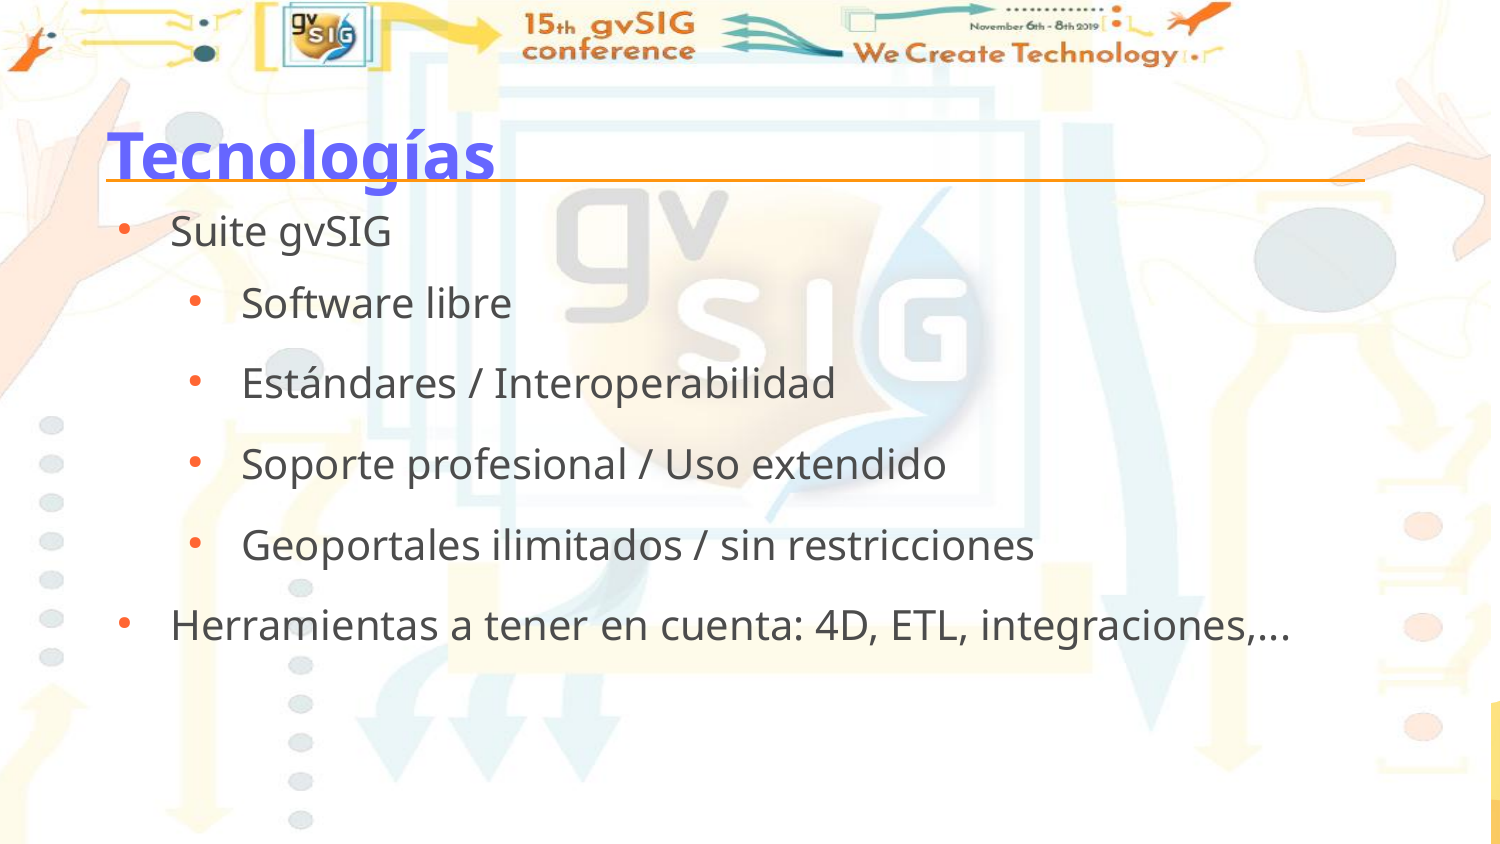

# Tecnologías
Suite gvSIG
Software libre
Estándares / Interoperabilidad
Soporte profesional / Uso extendido
Geoportales ilimitados / sin restricciones
Herramientas a tener en cuenta: 4D, ETL, integraciones,...